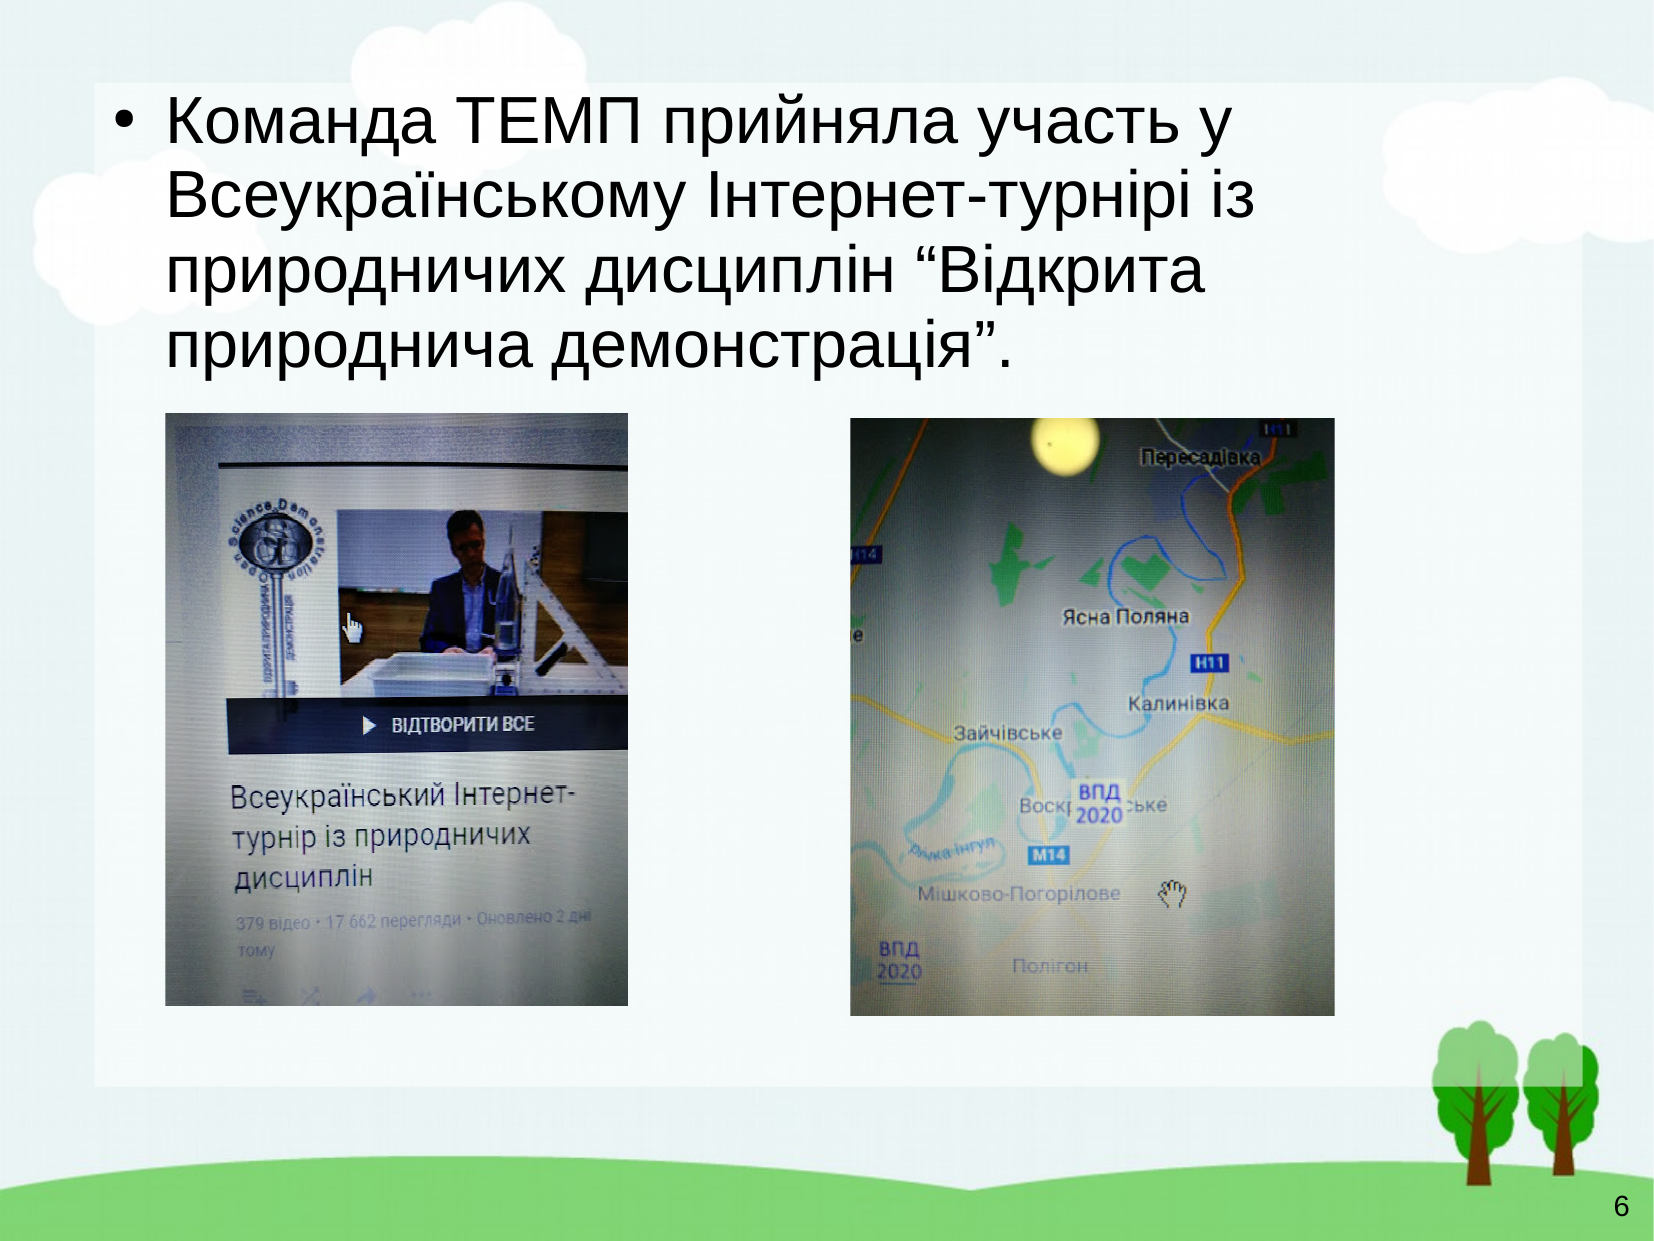

# Команда ТЕМП прийняла участь у Всеукраїнському Інтернет-турнірі із природничих дисциплін “Відкрита природнича демонстрація”.
6